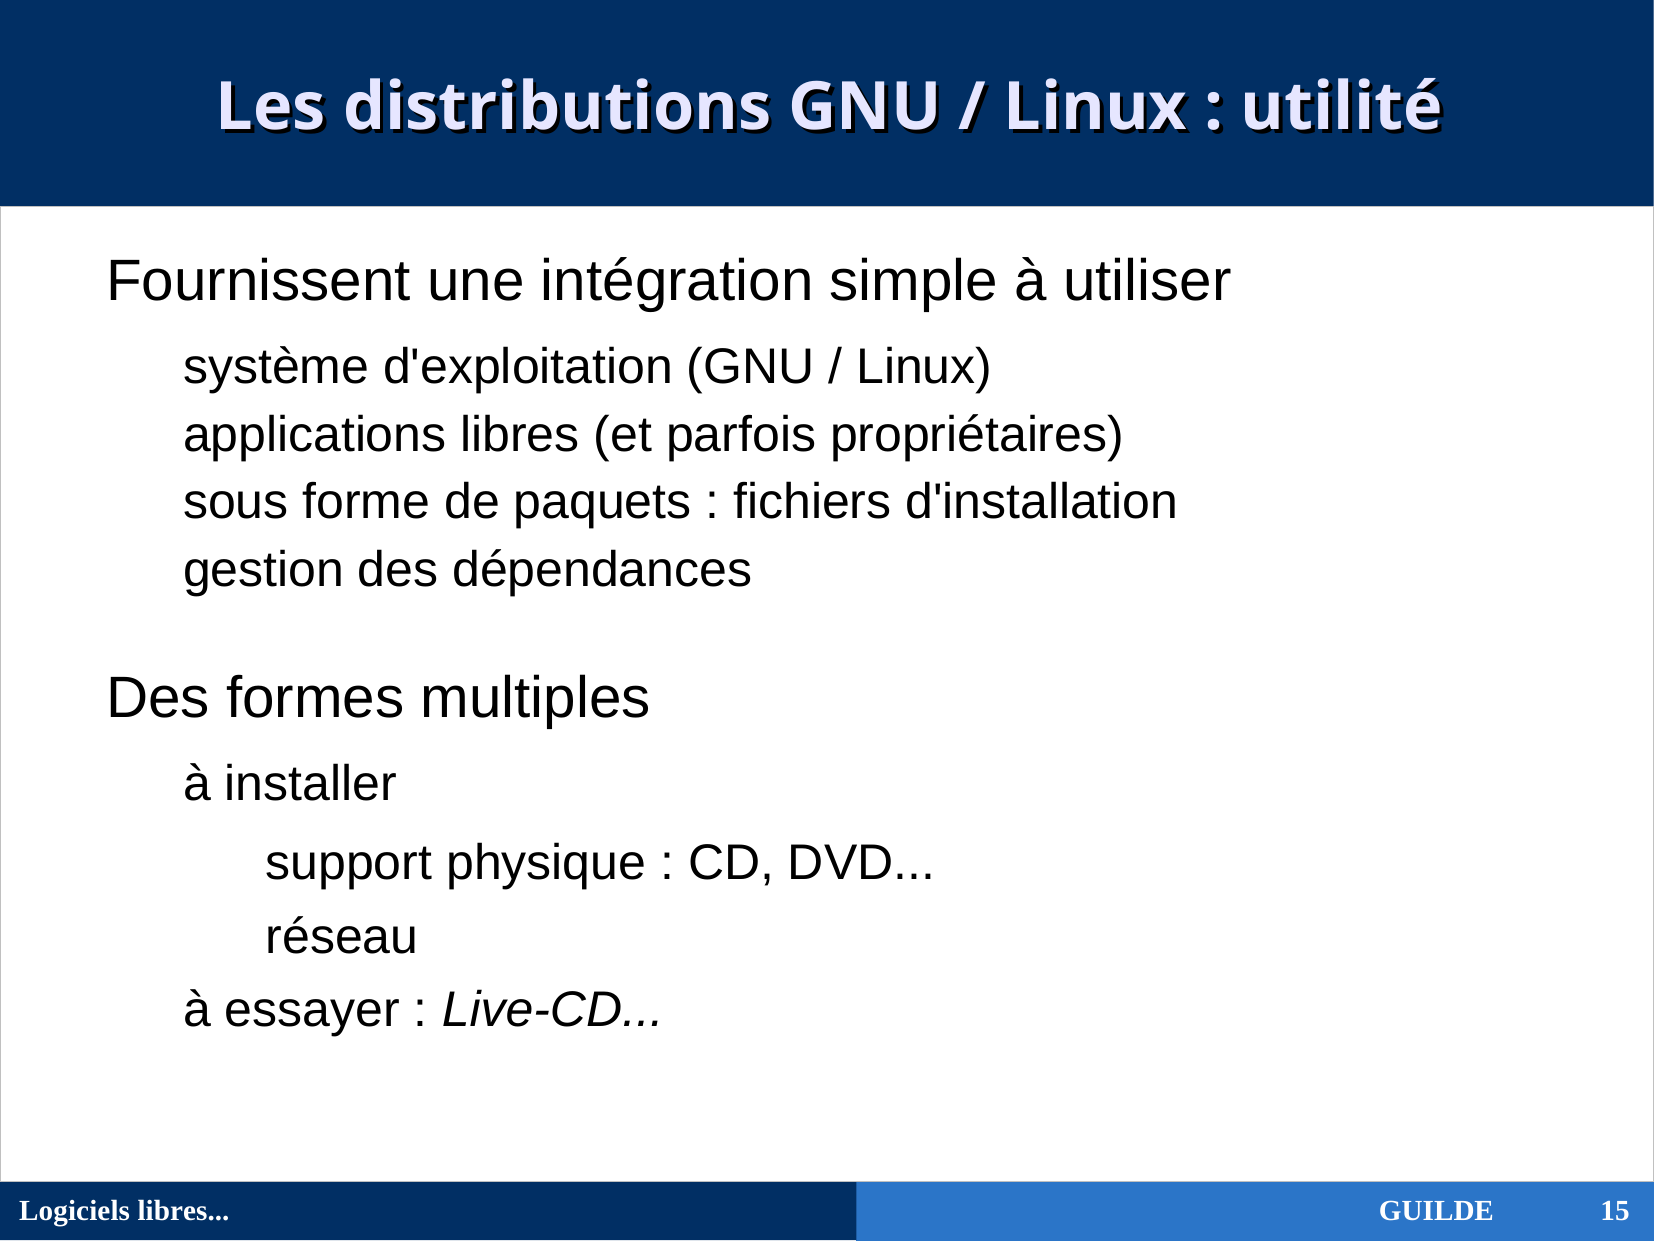

# Les distributions GNU / Linux : utilité
Fournissent une intégration simple à utiliser
système d'exploitation (GNU / Linux)
applications libres (et parfois propriétaires)
sous forme de paquets : fichiers d'installation
gestion des dépendances
Des formes multiples
à installer
support physique : CD, DVD...
réseau
à essayer : Live-CD...
15